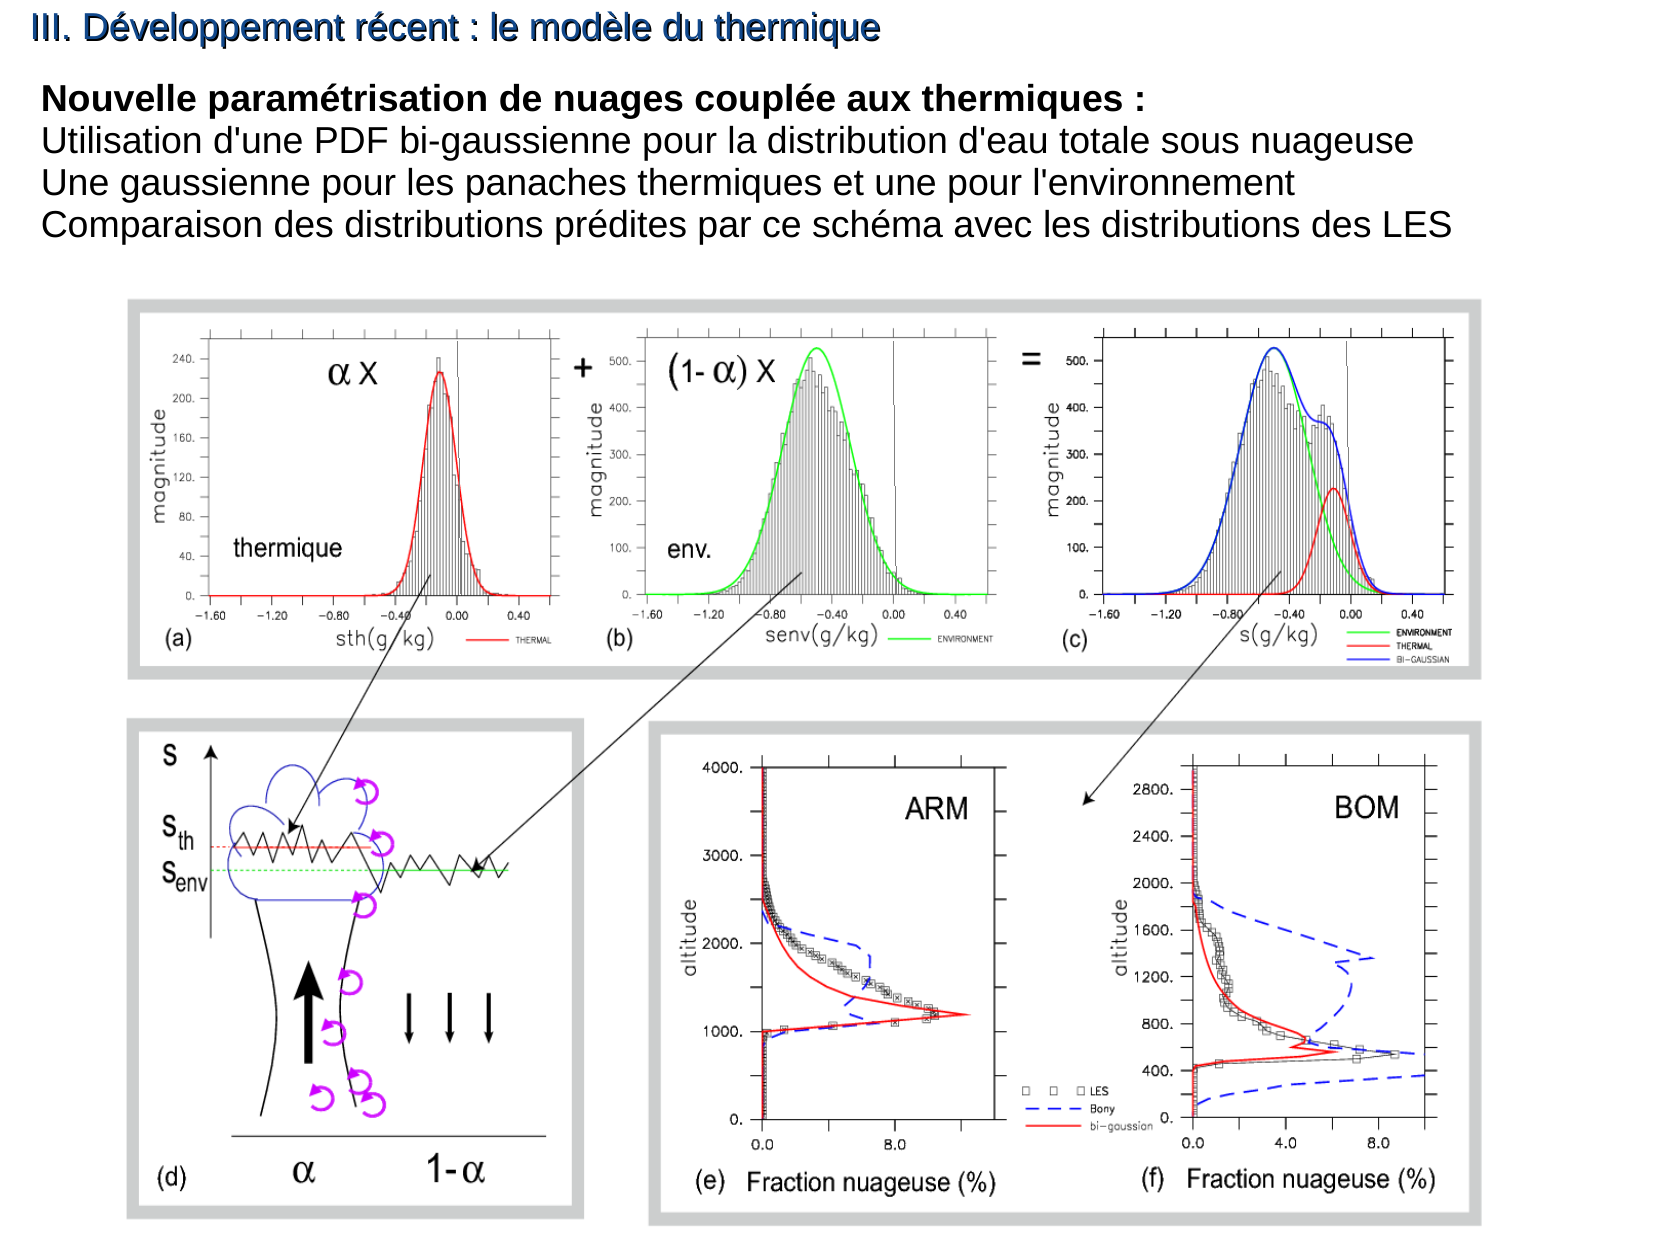

III. Développement récent : le modèle du thermique
Nouvelle paramétrisation de nuages couplée aux thermiques :
Utilisation d'une PDF bi-gaussienne pour la distribution d'eau totale sous nuageuse
Une gaussienne pour les panaches thermiques et une pour l'environnement
Comparaison des distributions prédites par ce schéma avec les distributions des LES